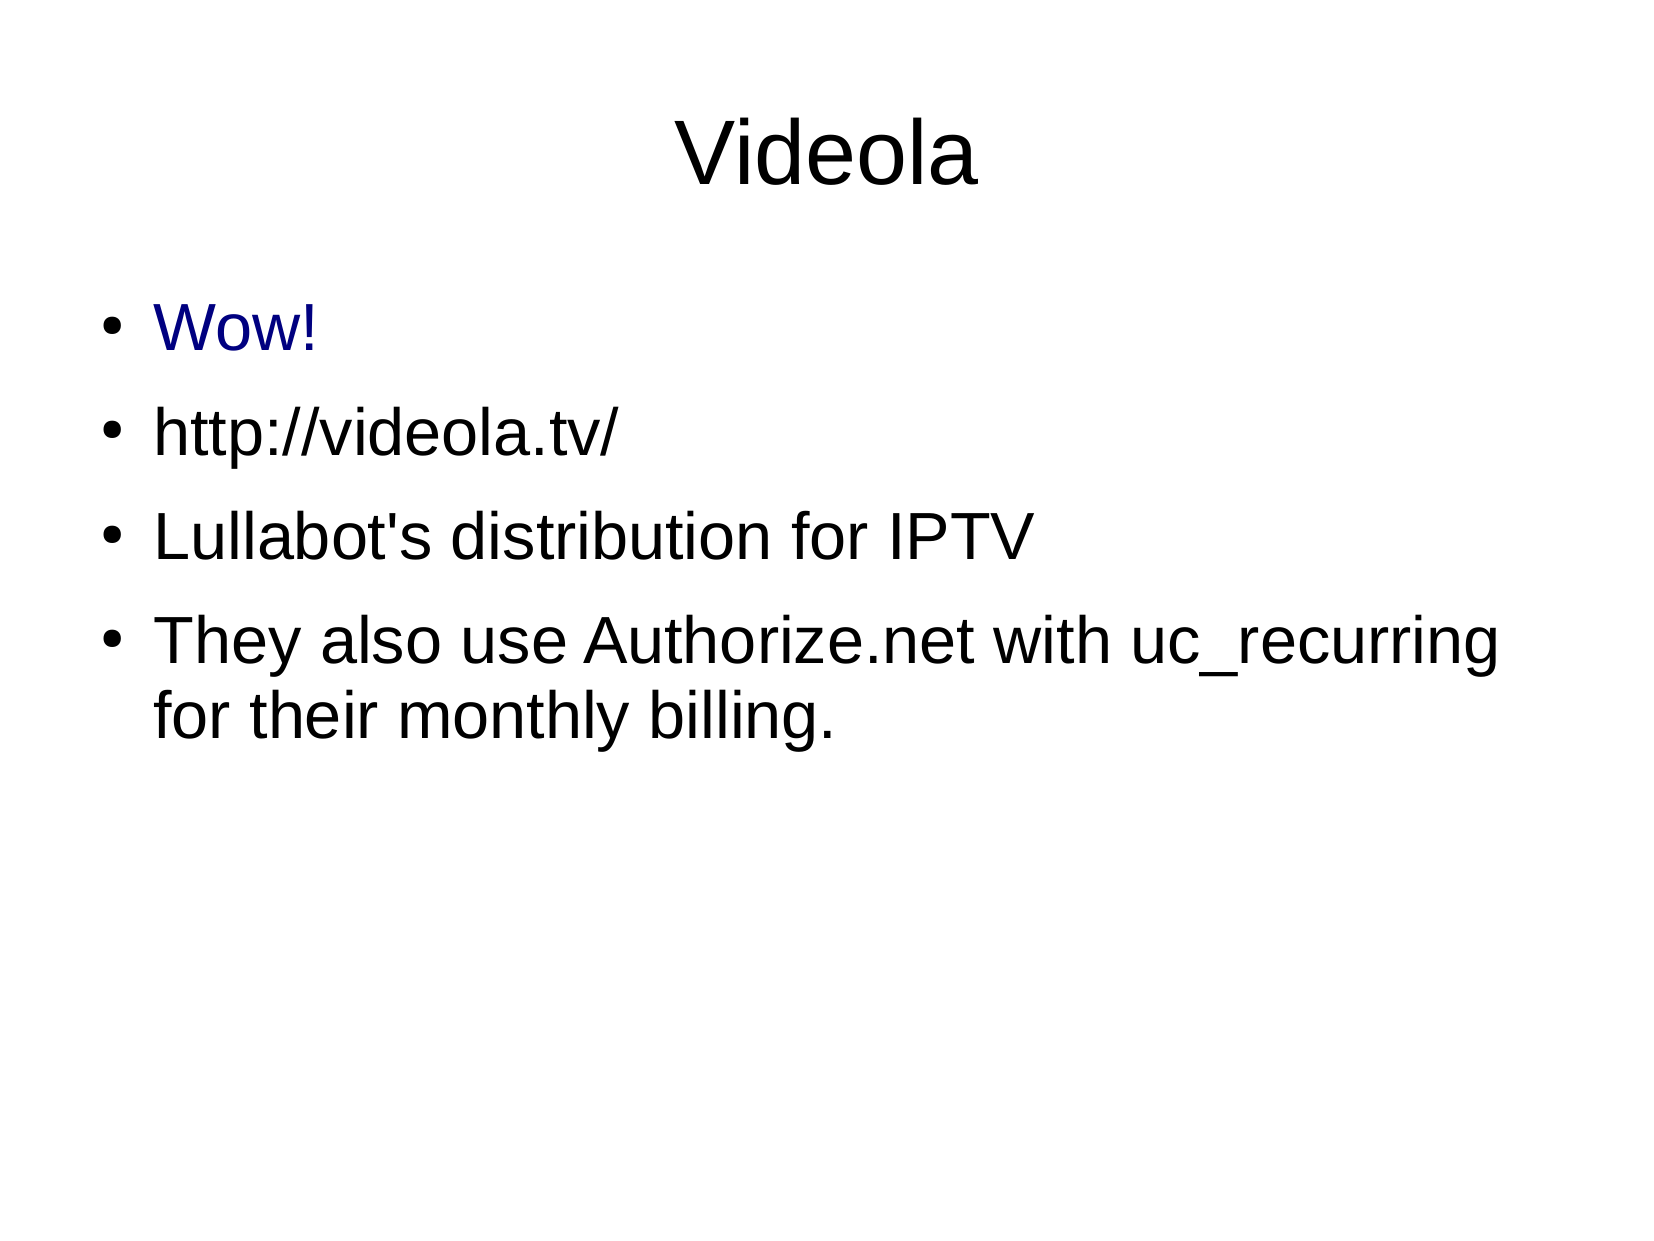

# Videola
Wow!
http://videola.tv/
Lullabot's distribution for IPTV
They also use Authorize.net with uc_recurring for their monthly billing.